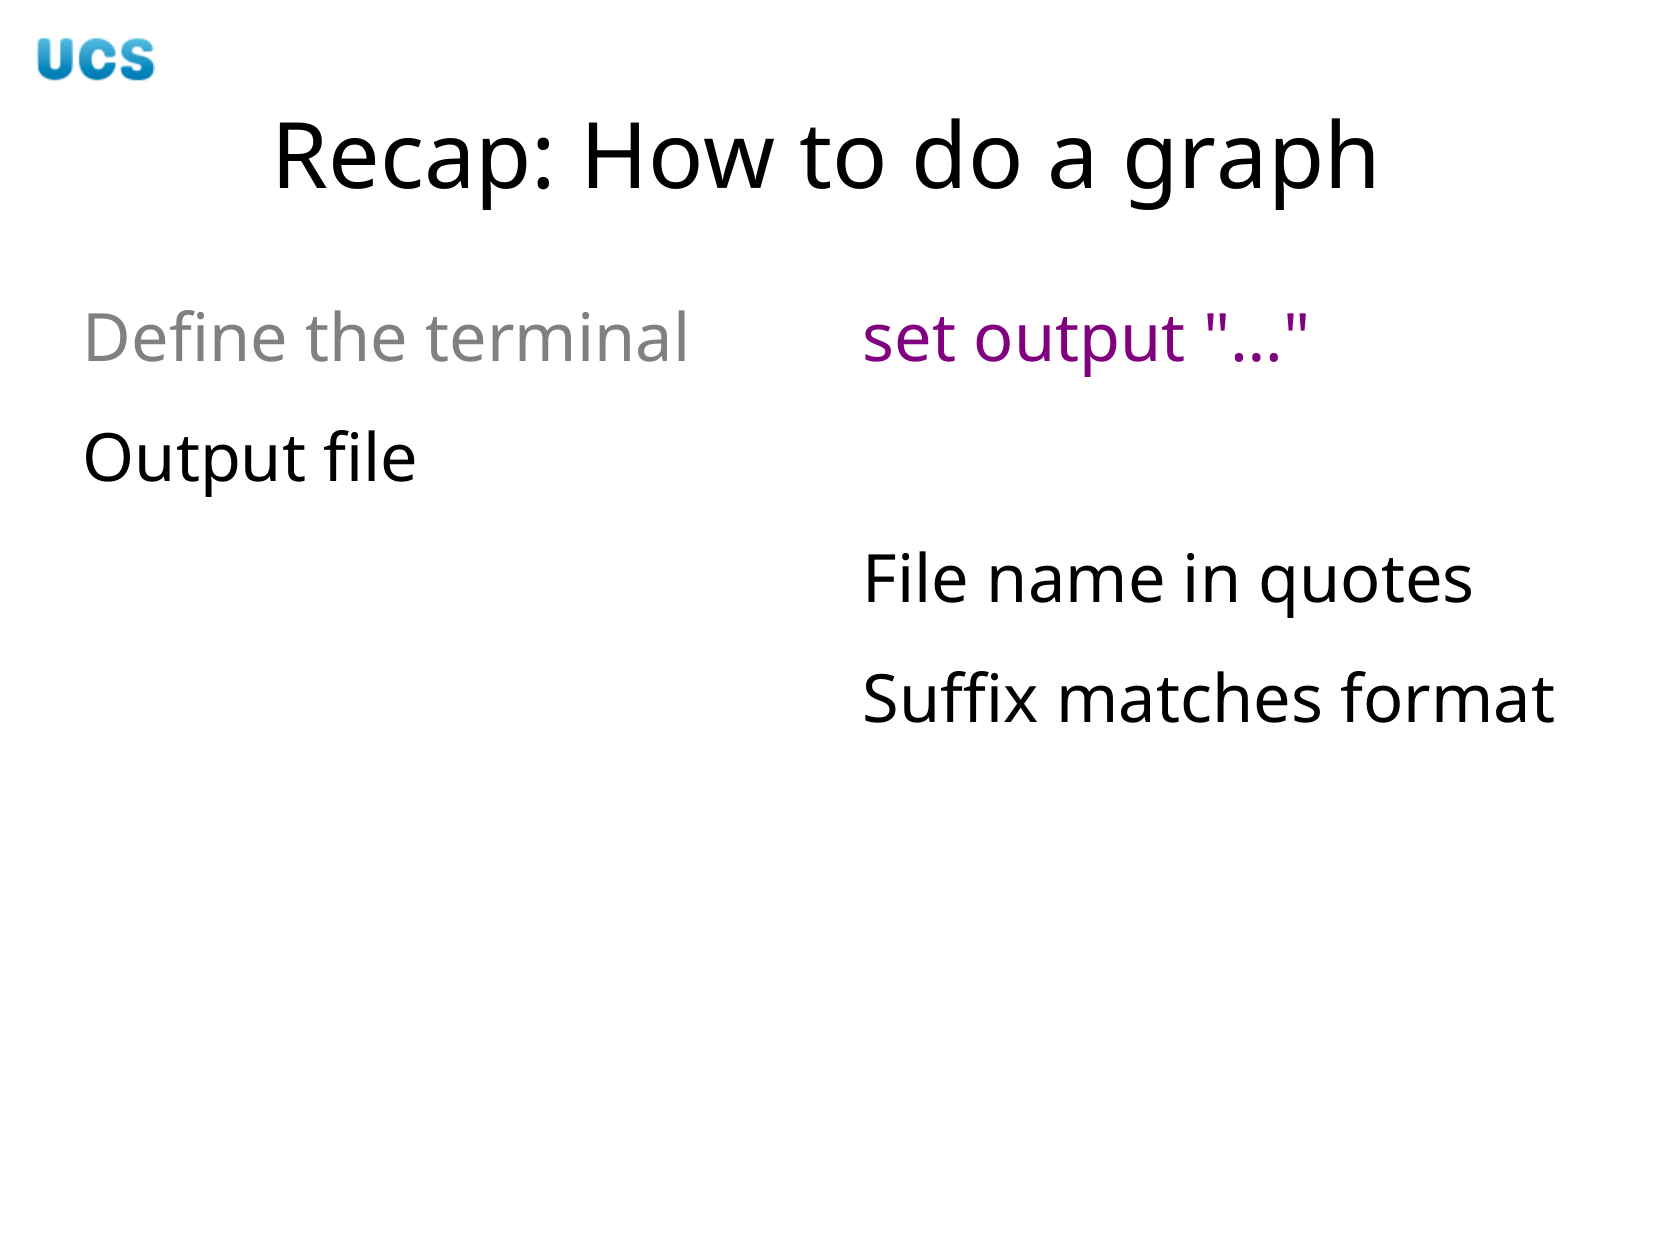

# Recap: How to do a graph
Define the terminal
Output file
set output "…"
File name in quotes
Suffix matches format